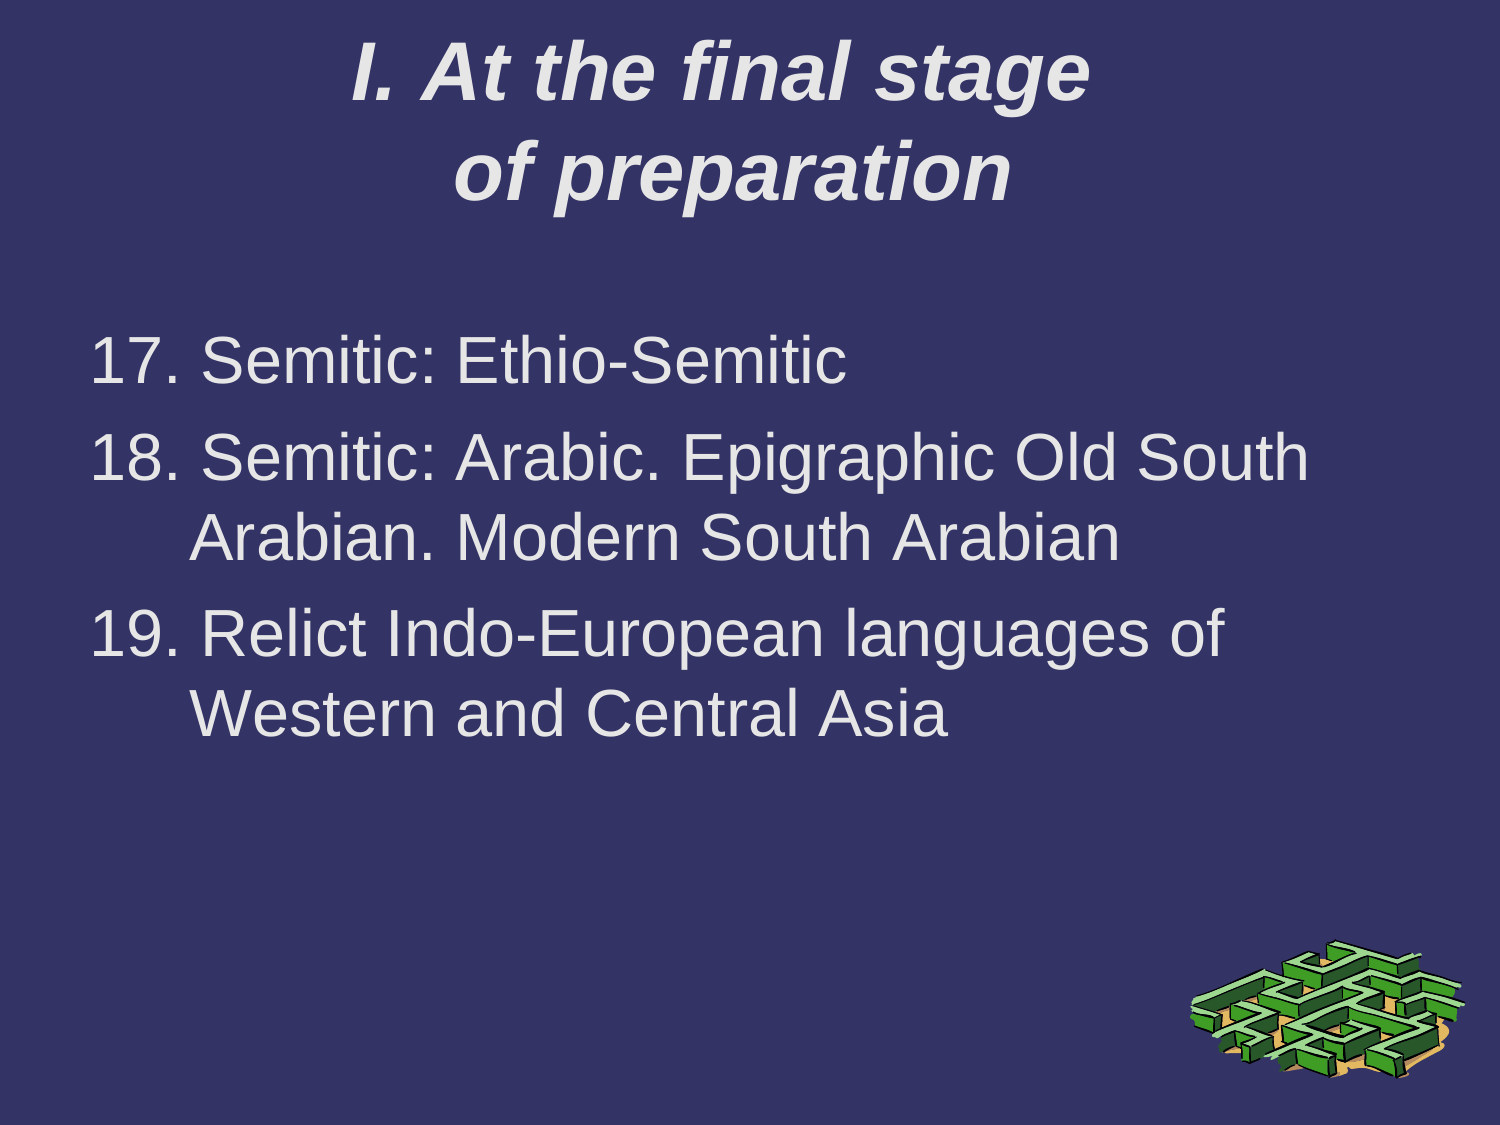

# I. At the final stage of preparation
17. Semitic: Ethio-Semitic
18. Semitic: Arabic. Epigraphic Old South Arabian. Modern South Arabian
19. Relict Indo-European languages of Western and Central Asia